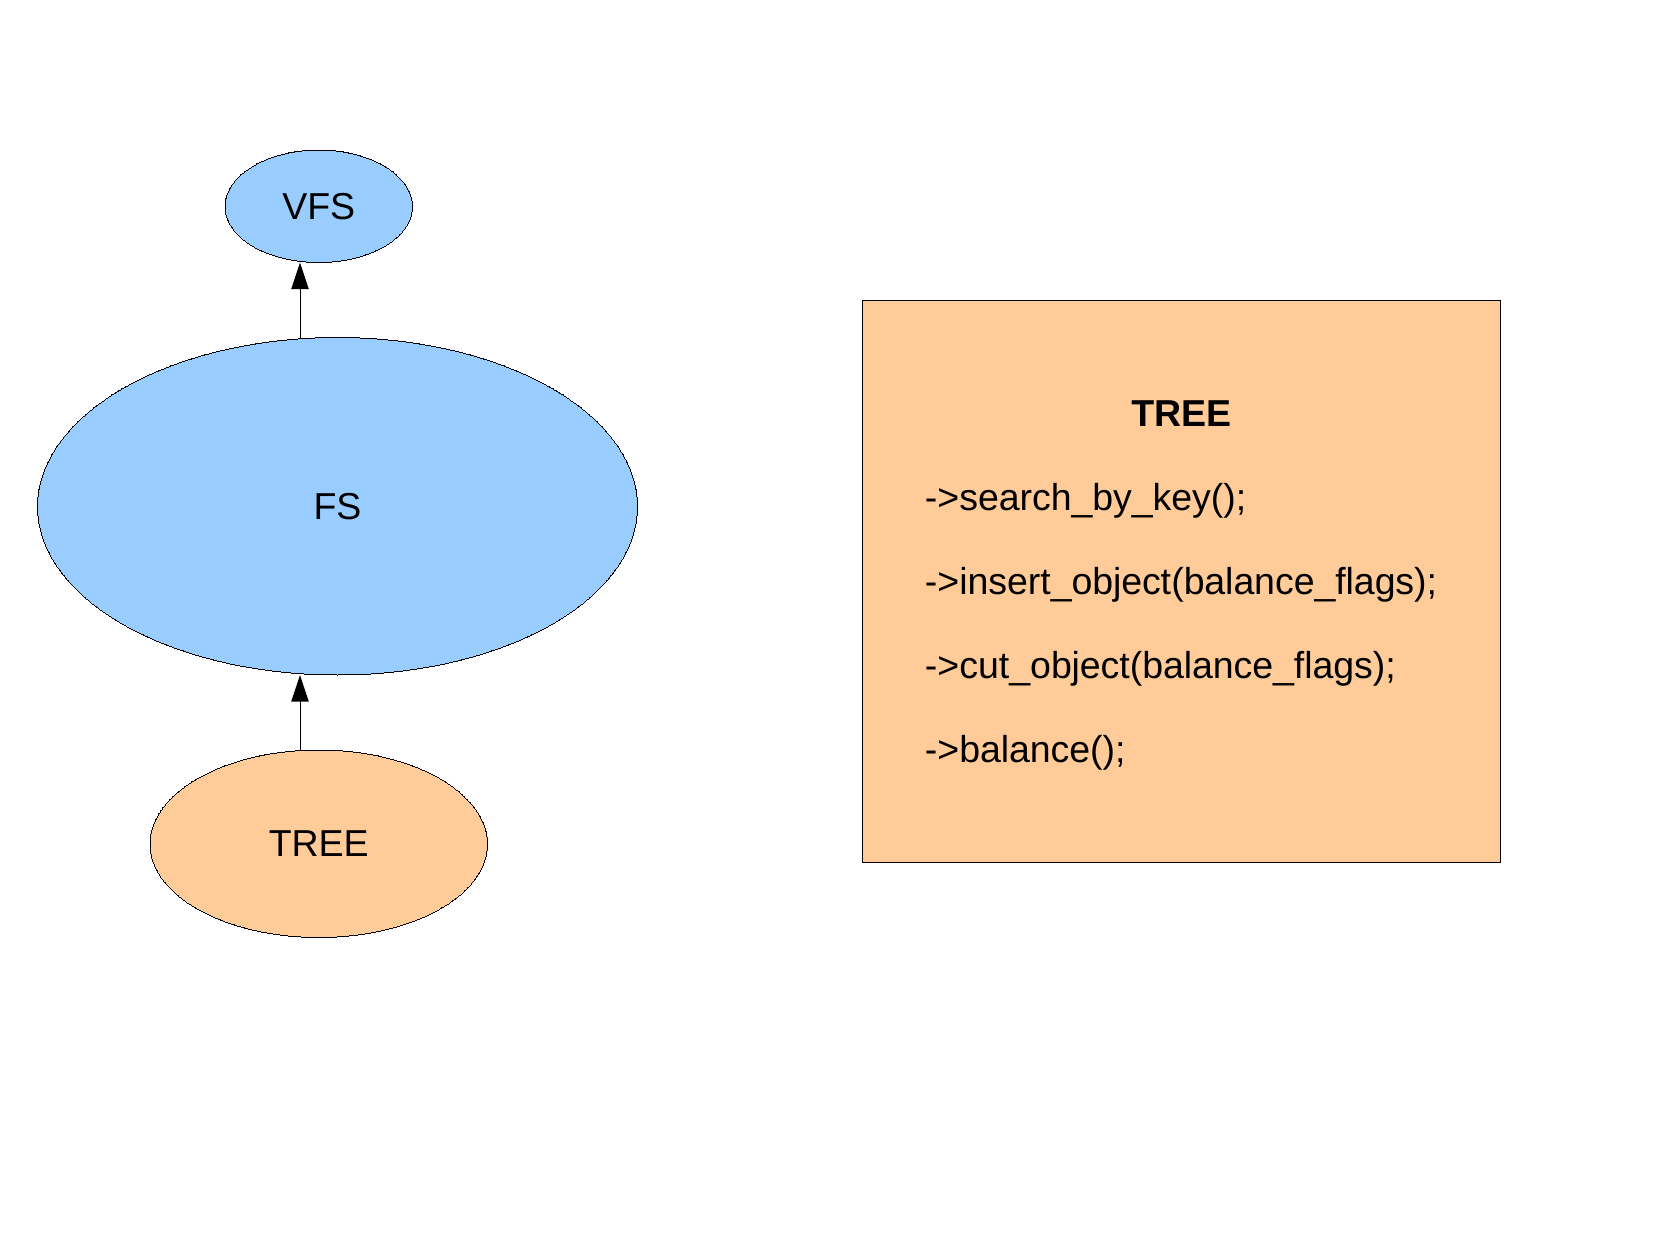

VFS
TREE
->search_by_key();
->insert_object(balance_flags);
->cut_object(balance_flags);
->balance();
FS
TREE